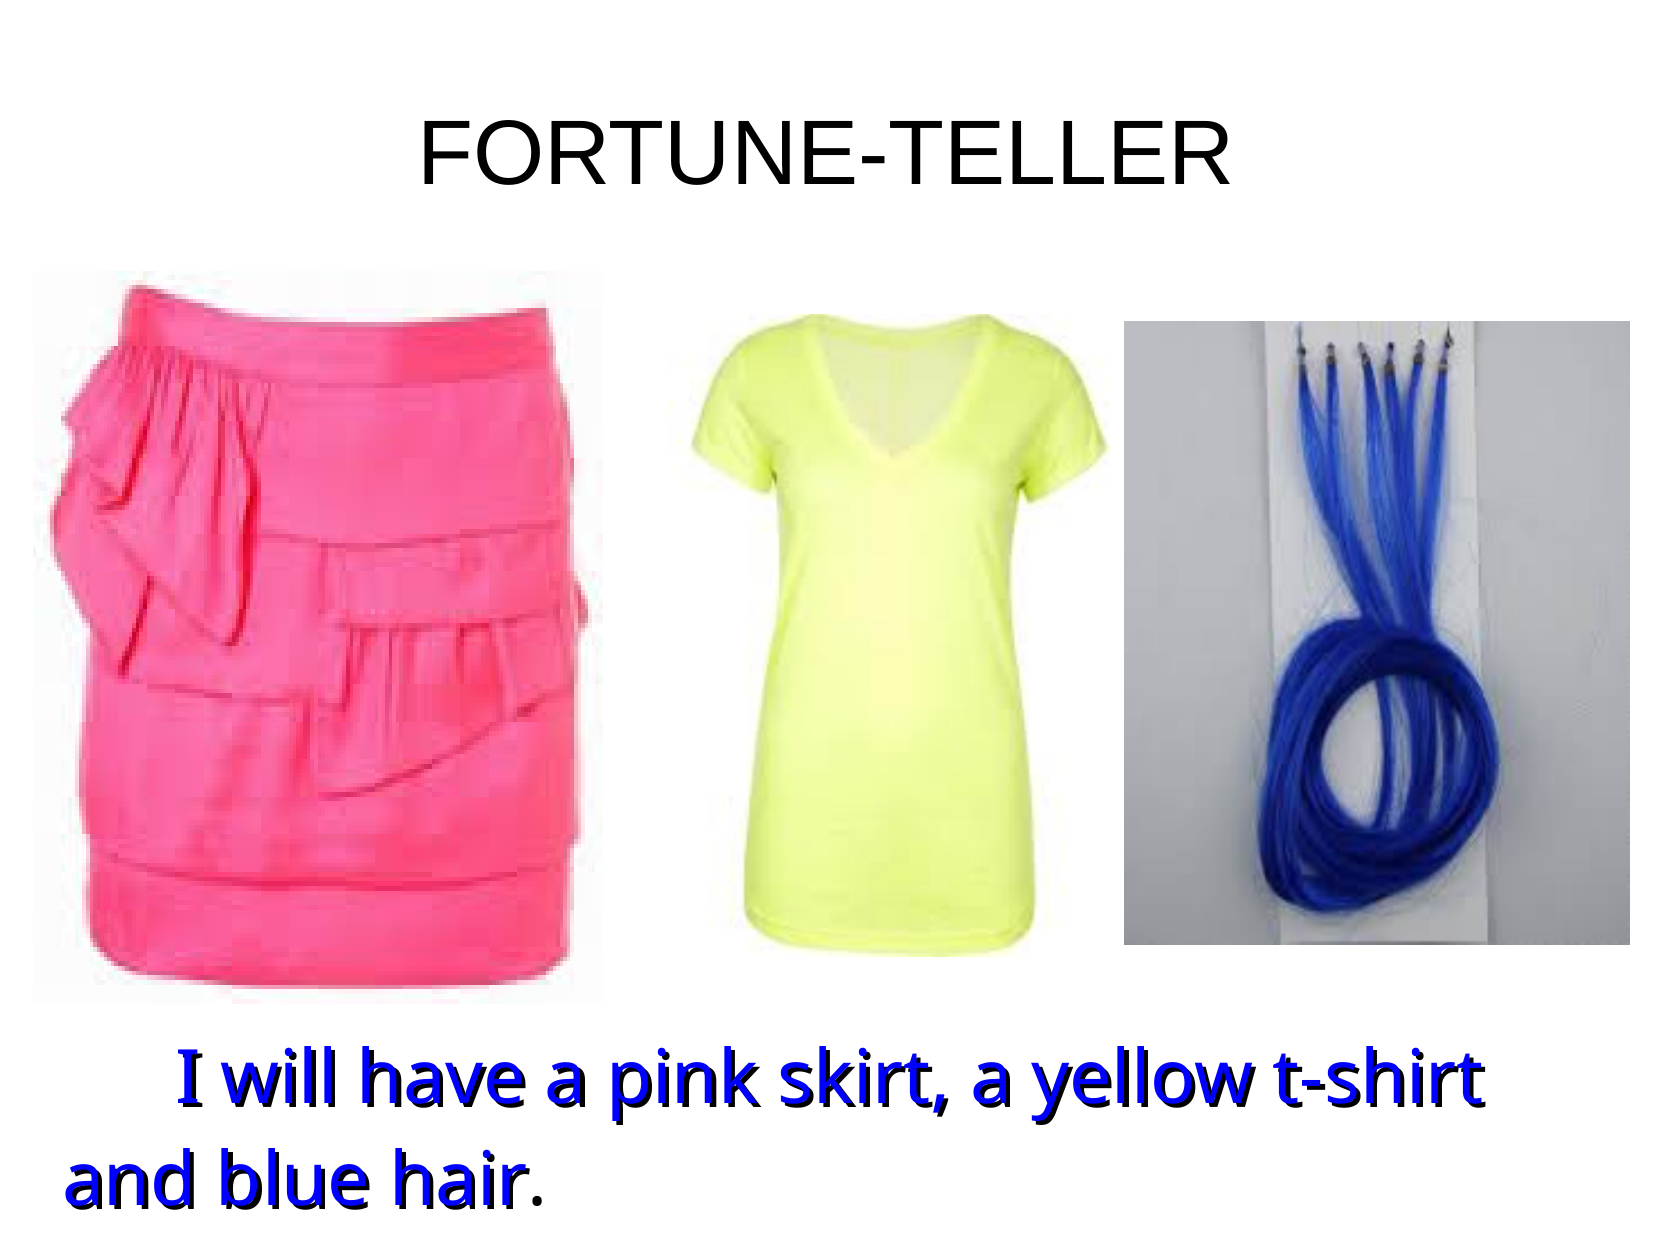

# FORTUNE-TELLER
 I will have a pink skirt, a yellow t-shirt and blue hair.